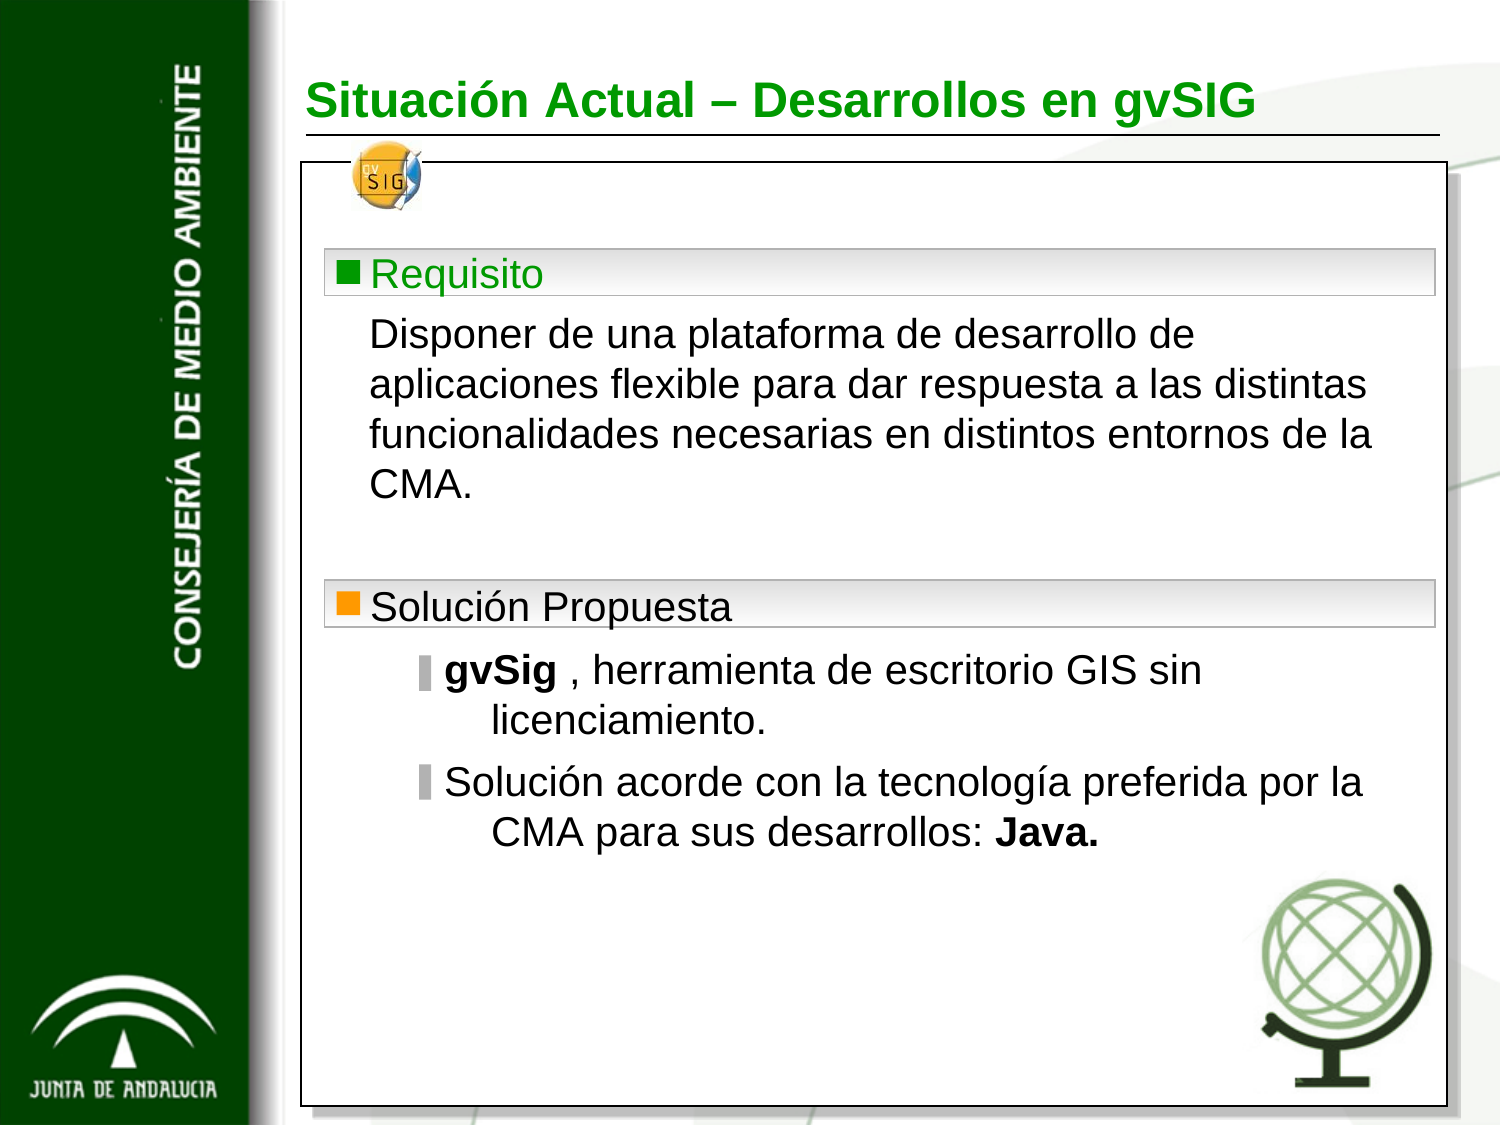

Situación Actual – Desarrollos en gvSIG
Disponer de una plataforma de desarrollo de aplicaciones flexible para dar respuesta a las distintas funcionalidades necesarias en distintos entornos de la CMA.
gvSig , herramienta de escritorio GIS sin licenciamiento.
Solución acorde con la tecnología preferida por la CMA para sus desarrollos: Java.
Requisito
Solución Propuesta